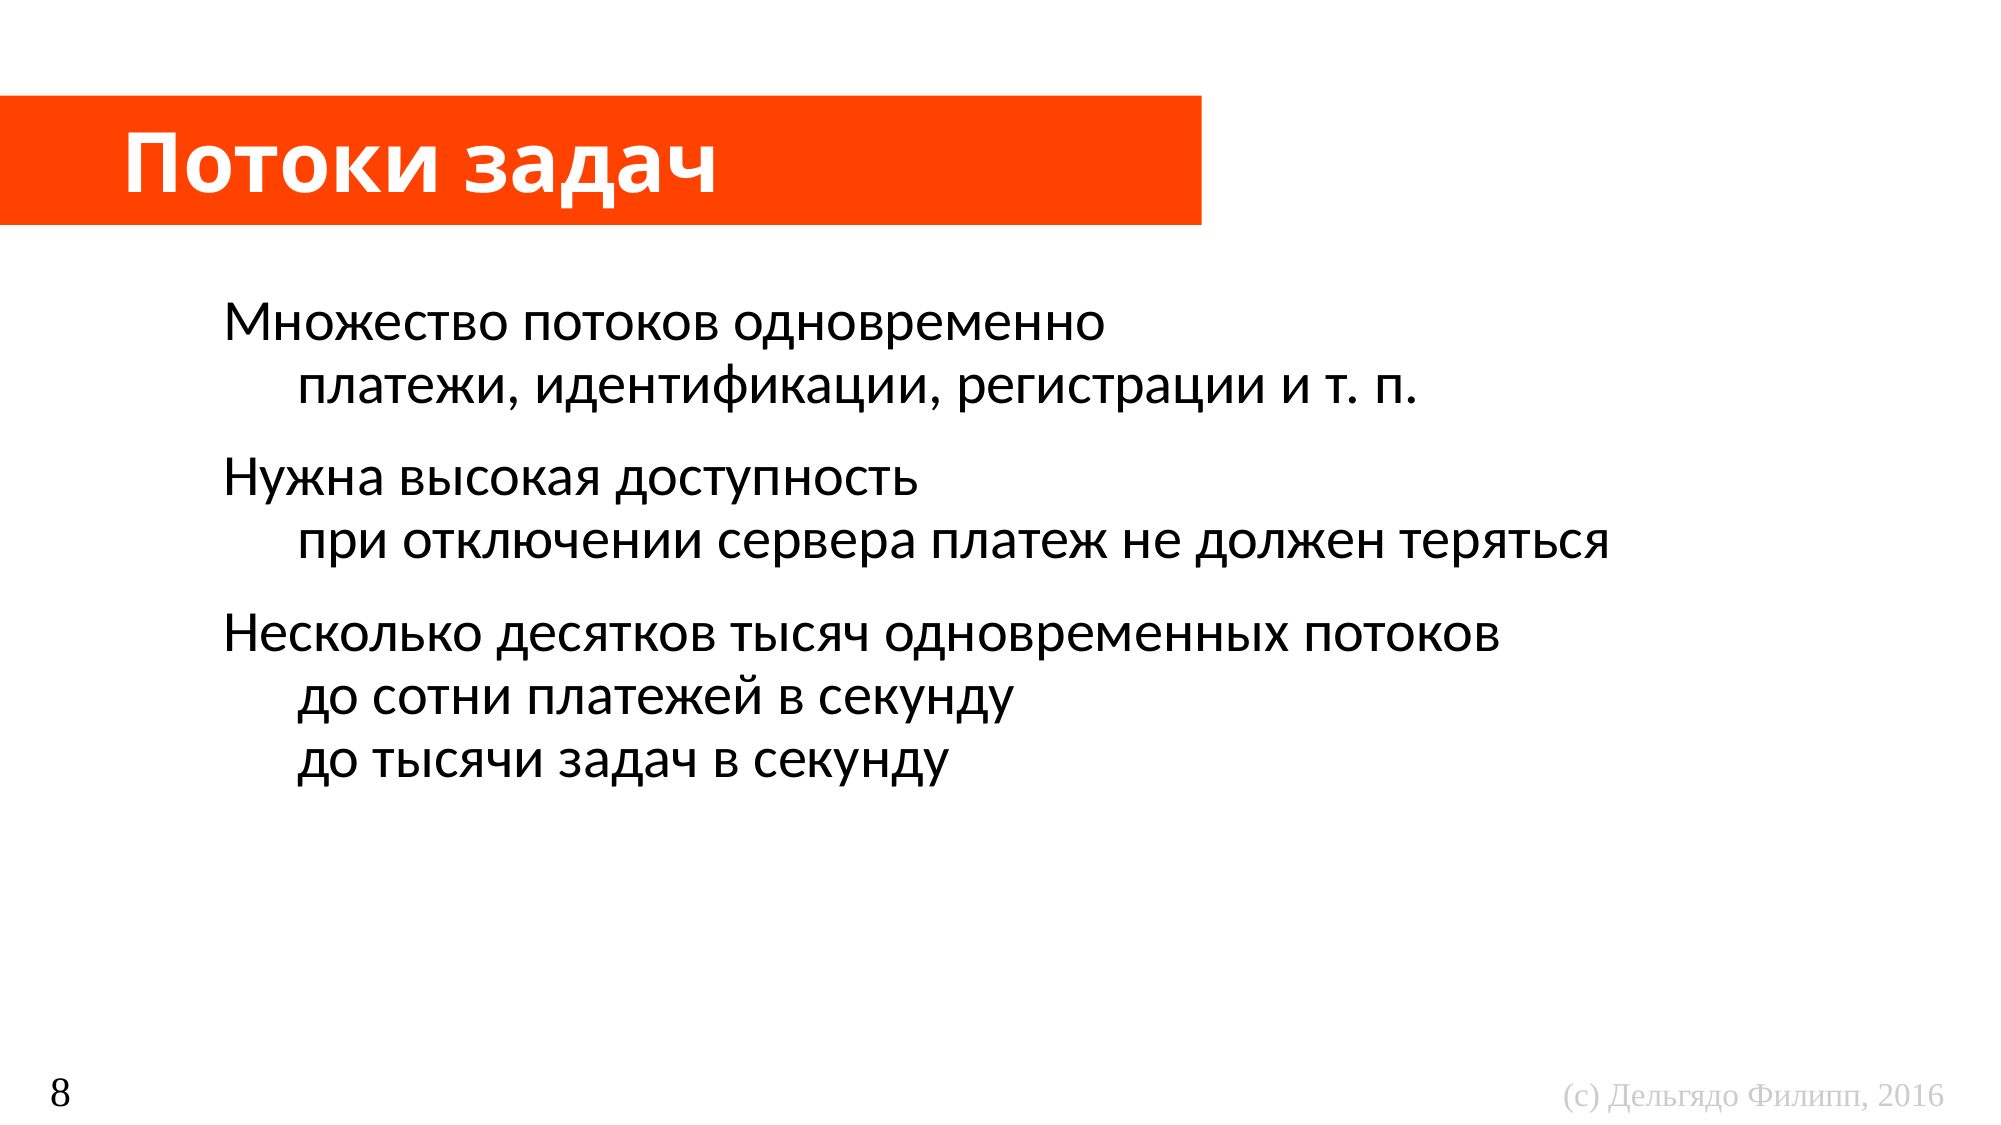

# Потоки задач
Множество потоков одновременно
	платежи, идентификации, регистрации и т. п.
Нужна высокая доступность
	при отключении сервера платеж не должен теряться
Несколько десятков тысяч одновременных потоков
	до сотни платежей в секунду
	до тысячи задач в секунду
8
(c) Дельгядо Филипп, 2016